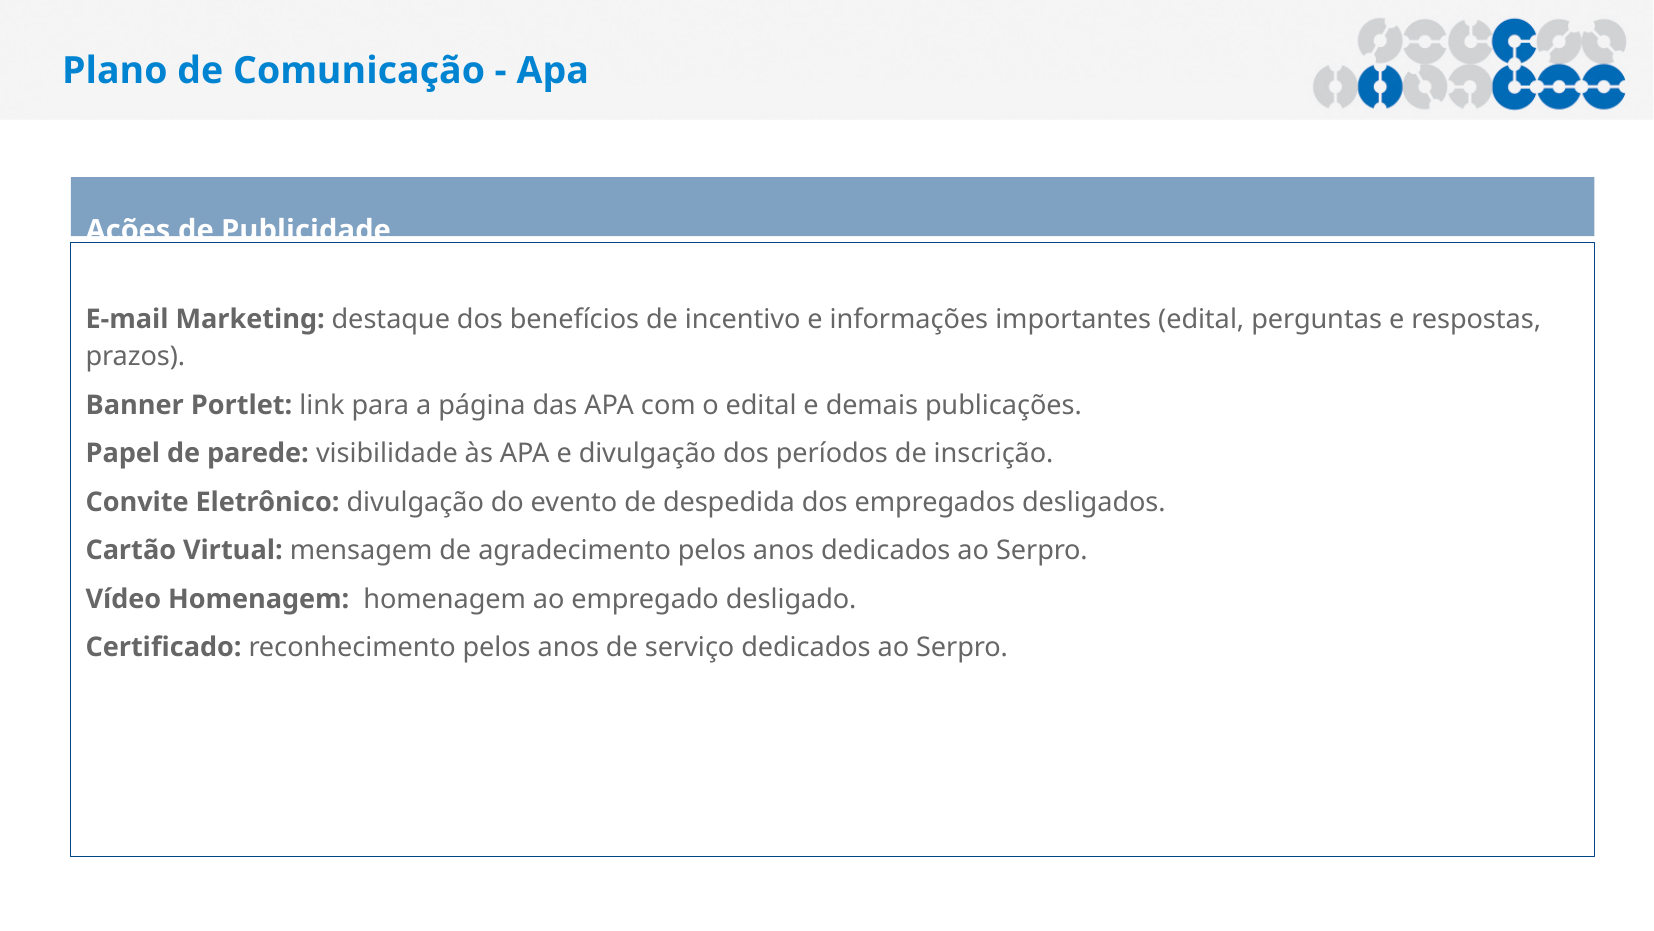

Plano de Comunicação - Apa
Ações de Publicidade
E-mail Marketing: destaque dos benefícios de incentivo e informações importantes (edital, perguntas e respostas, prazos).
Banner Portlet: link para a página das APA com o edital e demais publicações.
Papel de parede: visibilidade às APA e divulgação dos períodos de inscrição.
Convite Eletrônico: divulgação do evento de despedida dos empregados desligados.
Cartão Virtual: mensagem de agradecimento pelos anos dedicados ao Serpro.
Vídeo Homenagem: homenagem ao empregado desligado.
Certificado: reconhecimento pelos anos de serviço dedicados ao Serpro.